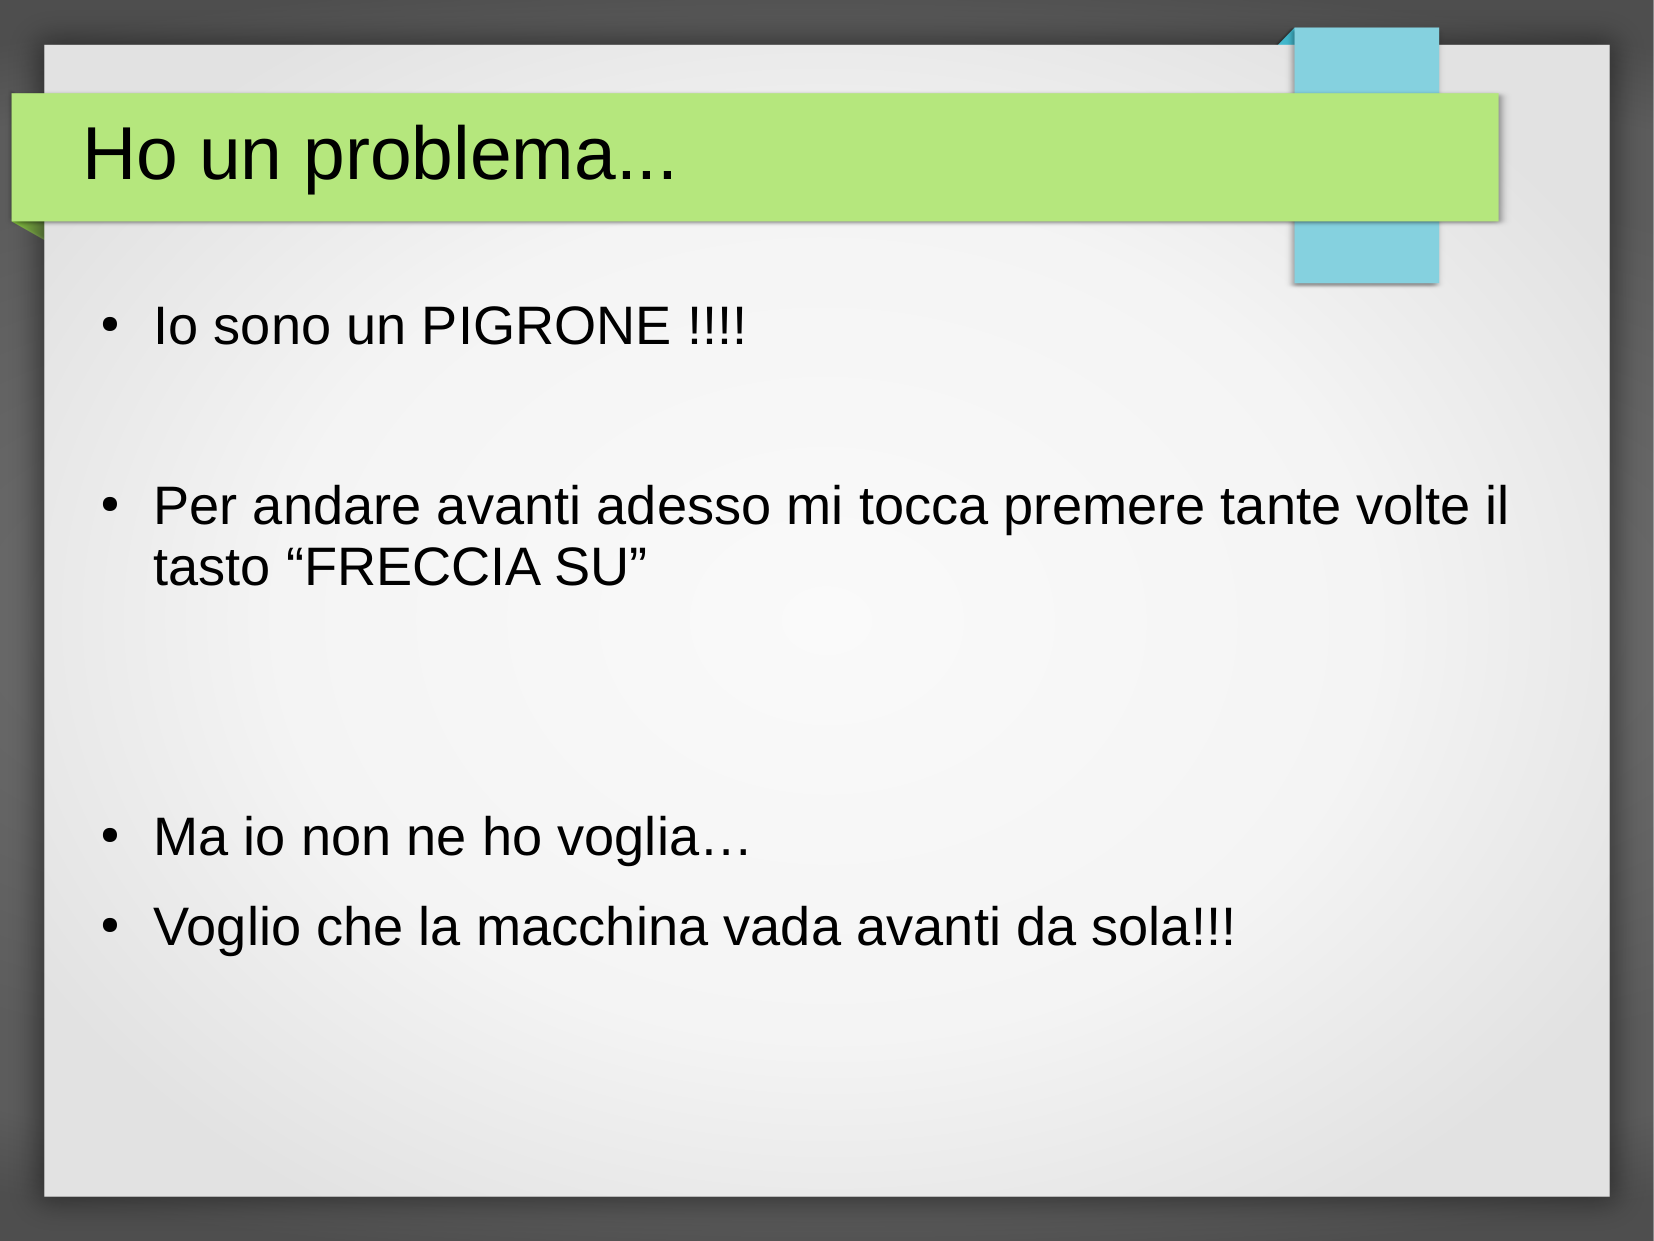

# Ho un problema...
Io sono un PIGRONE !!!!
Per andare avanti adesso mi tocca premere tante volte il tasto “FRECCIA SU”
Ma io non ne ho voglia…
Voglio che la macchina vada avanti da sola!!!